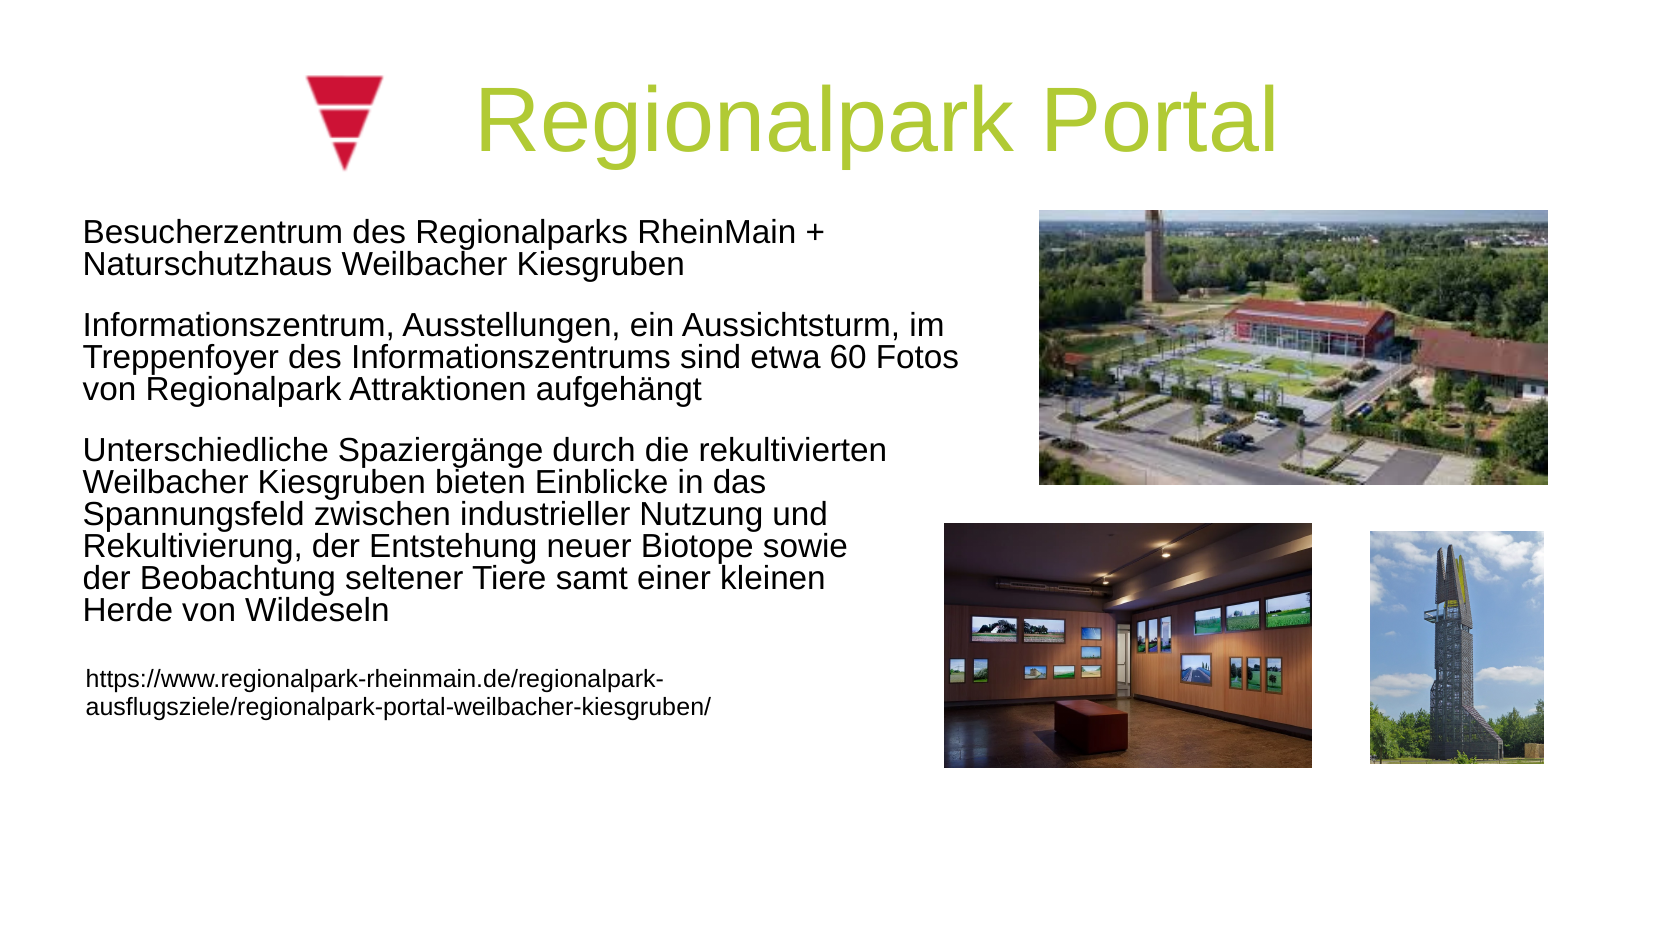

# Regionalpark Portal
Besucherzentrum des Regionalparks RheinMain + Naturschutzhaus Weilbacher Kiesgruben
Informationszentrum, Ausstellungen, ein Aussichtsturm, im Treppenfoyer des Informationszentrums sind etwa 60 Fotos von Regionalpark Attraktionen aufgehängt
Unterschiedliche Spaziergänge durch die rekultivierten Weilbacher Kiesgruben bieten Einblicke in das Spannungsfeld zwischen industrieller Nutzung und Rekultivierung, der Entstehung neuer Biotope sowie
der Beobachtung seltener Tiere samt einer kleinen
Herde von Wildeseln
https://www.regionalpark-rheinmain.de/regionalpark-ausflugsziele/regionalpark-portal-weilbacher-kiesgruben/